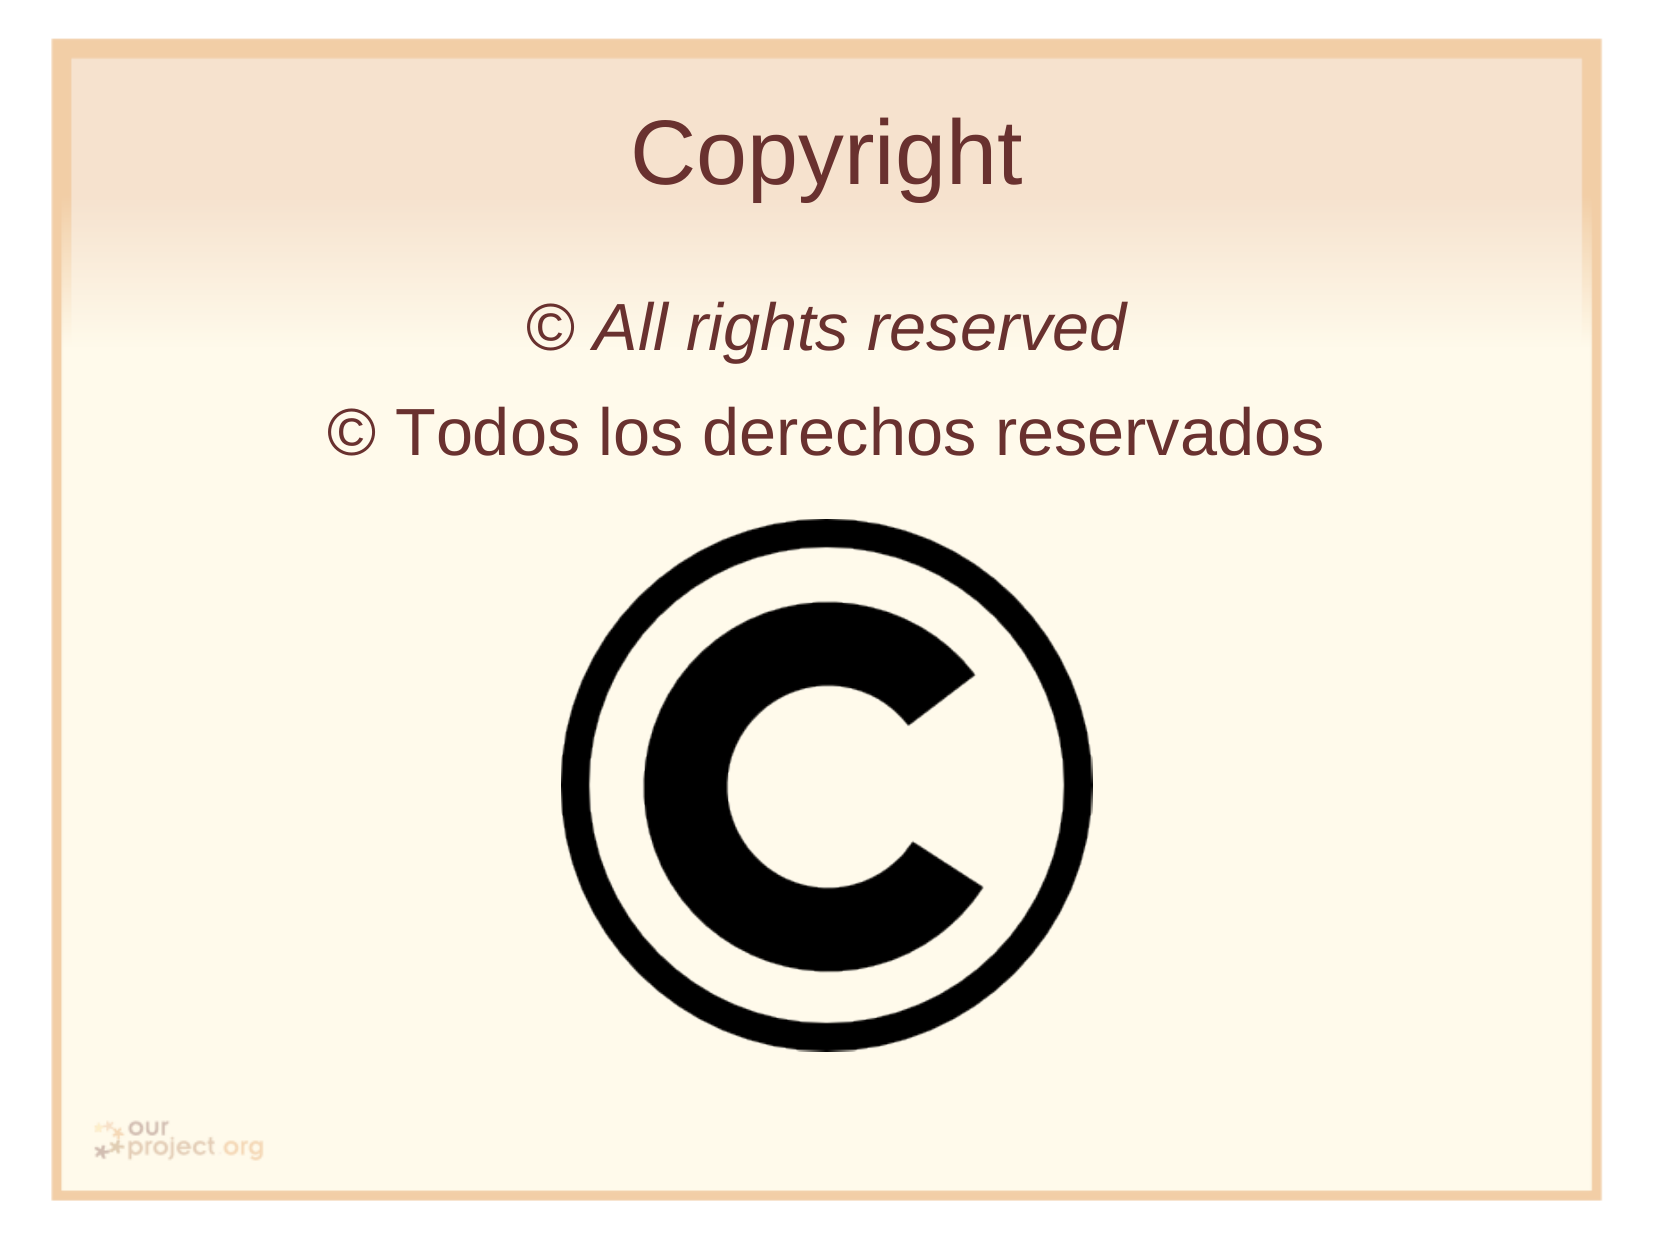

# Copyright
© All rights reserved
© Todos los derechos reservados